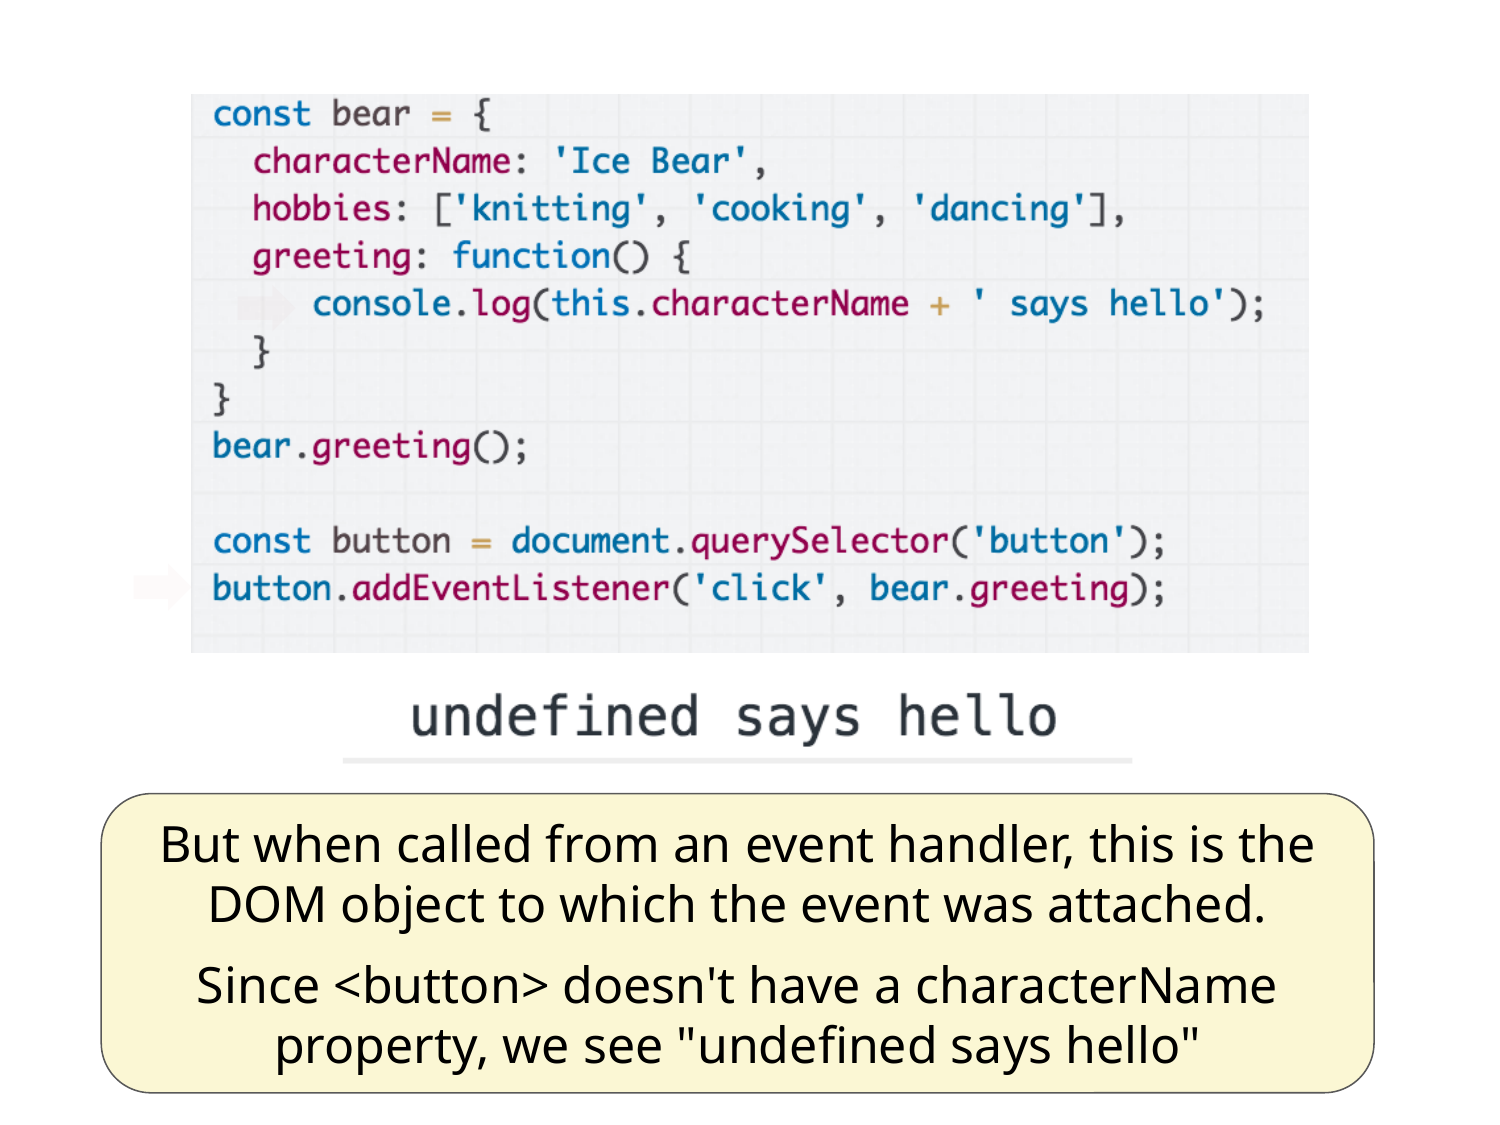

But when called from an event handler, this is the DOM object to which the event was attached.
Since <button> doesn't have a characterName property, we see "undefined says hello"